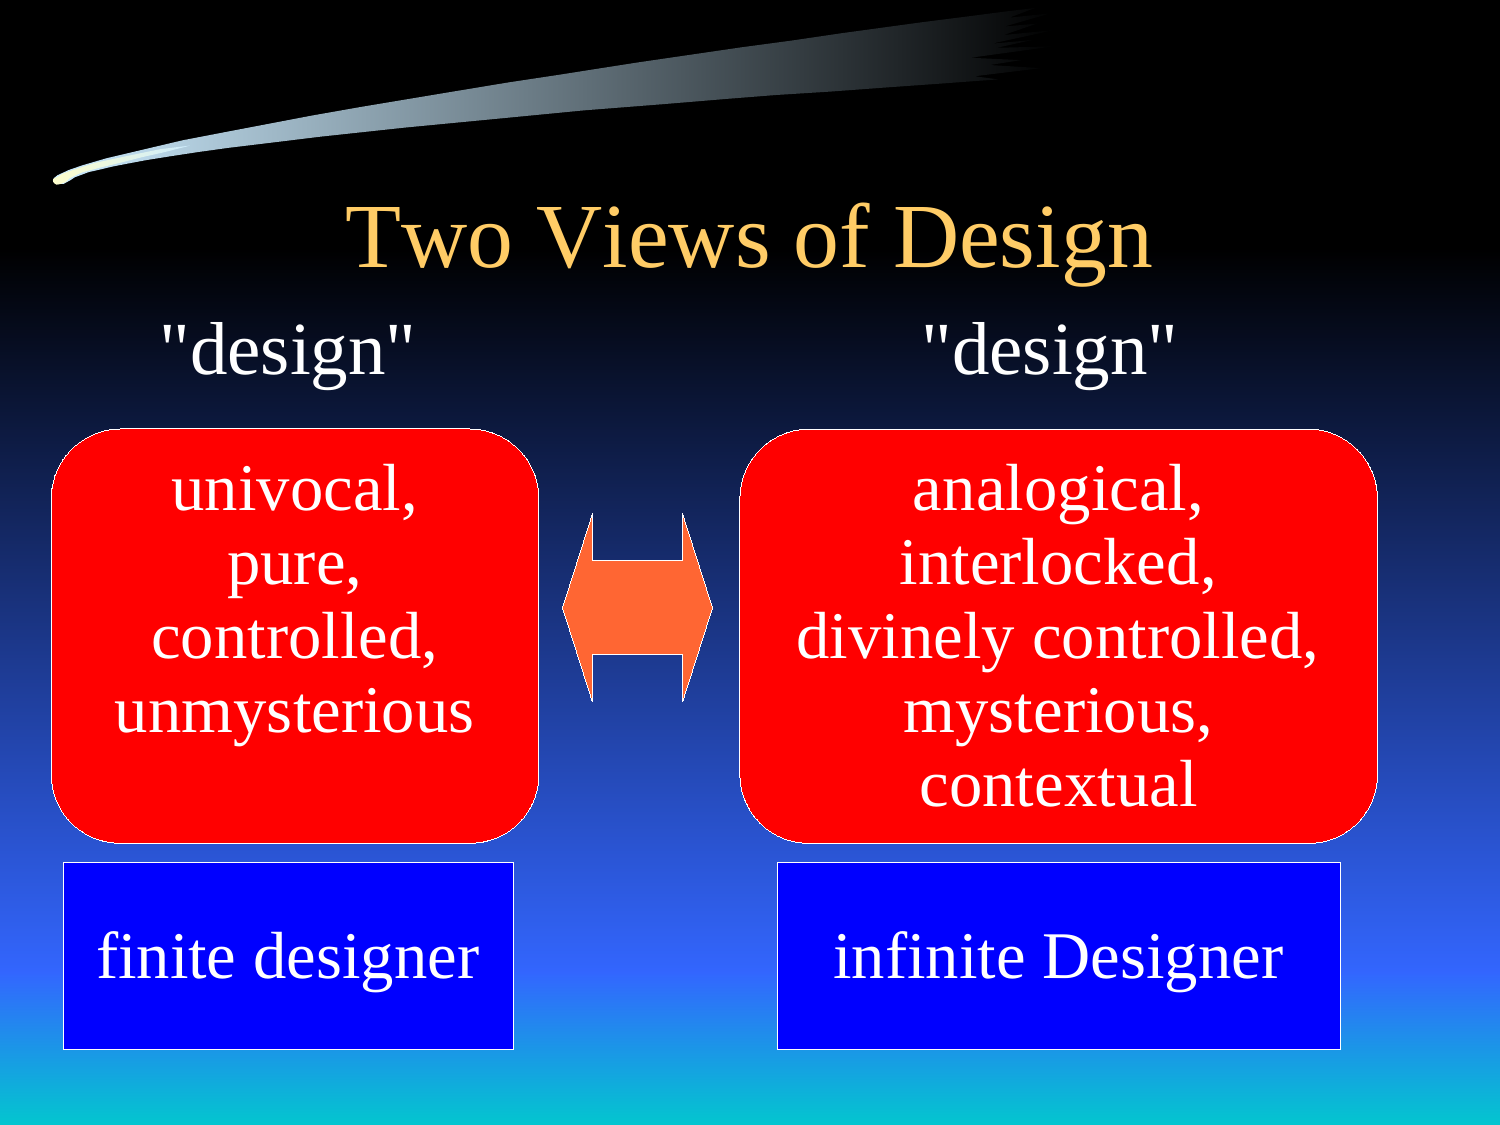

# Two Views of Design
"design"
"design"
univocal,
pure,
controlled,
unmysterious
analogical,
interlocked,
divinely controlled,
mysterious,
contextual
finite designer
infinite Designer